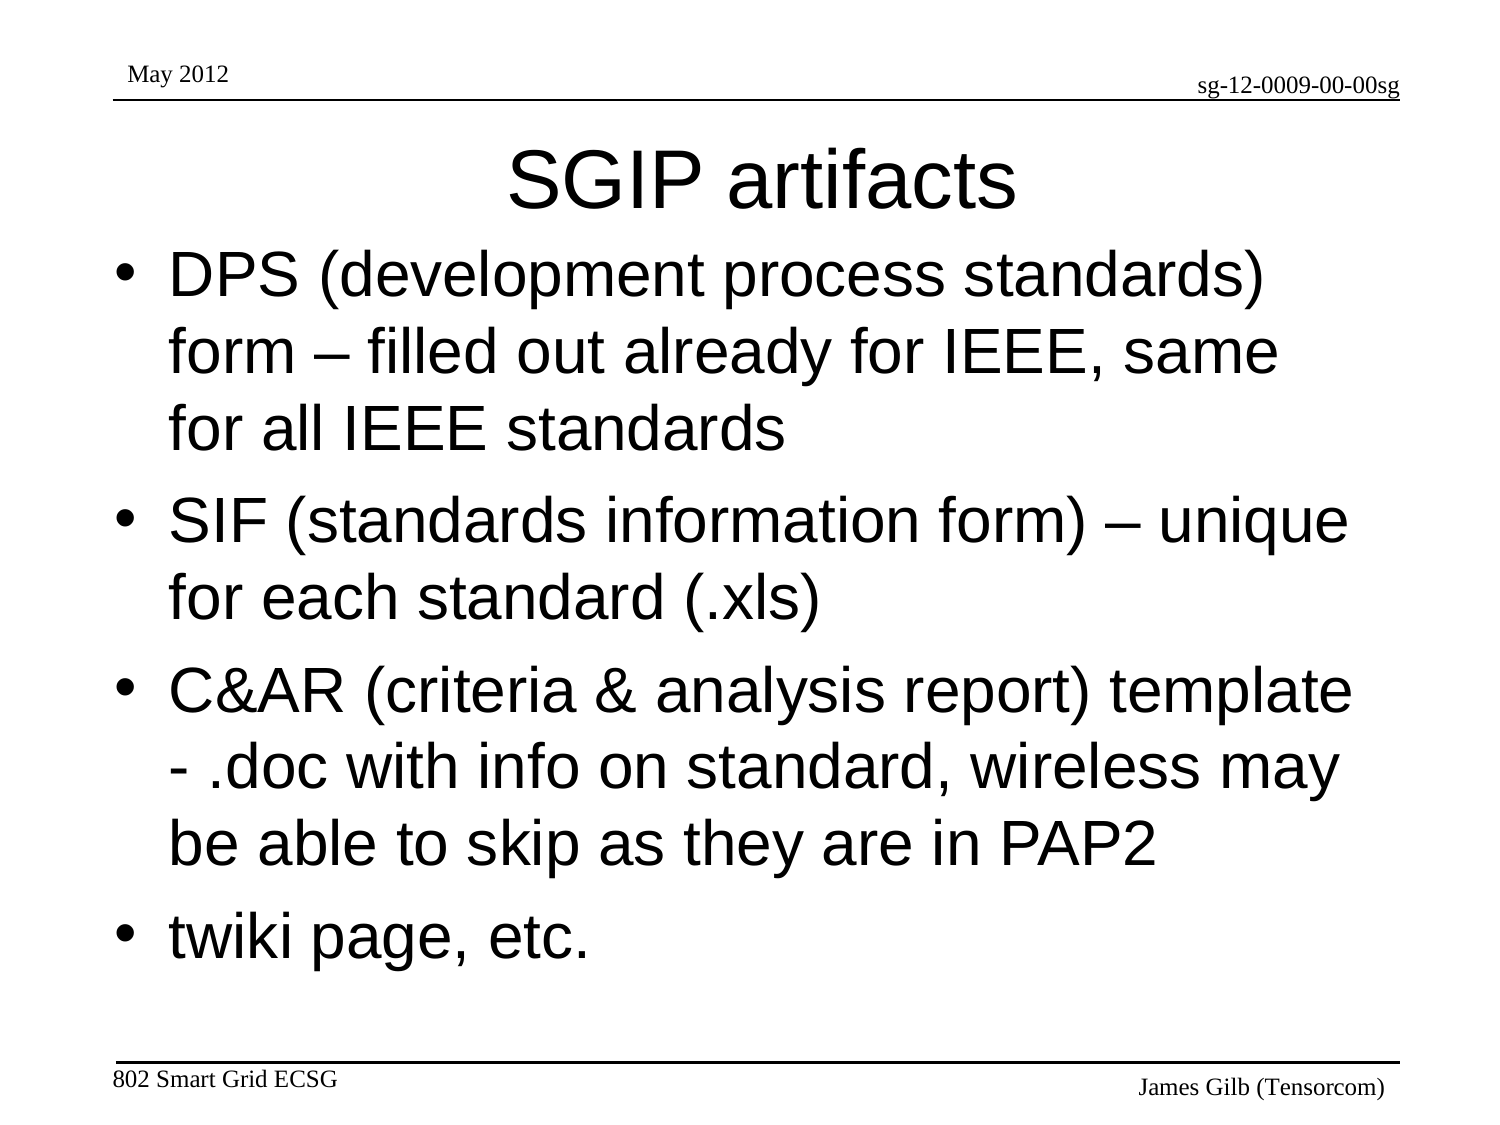

# SGIP artifacts
DPS (development process standards) form – filled out already for IEEE, same for all IEEE standards
SIF (standards information form) – unique for each standard (.xls)
C&AR (criteria & analysis report) template - .doc with info on standard, wireless may be able to skip as they are in PAP2
twiki page, etc.